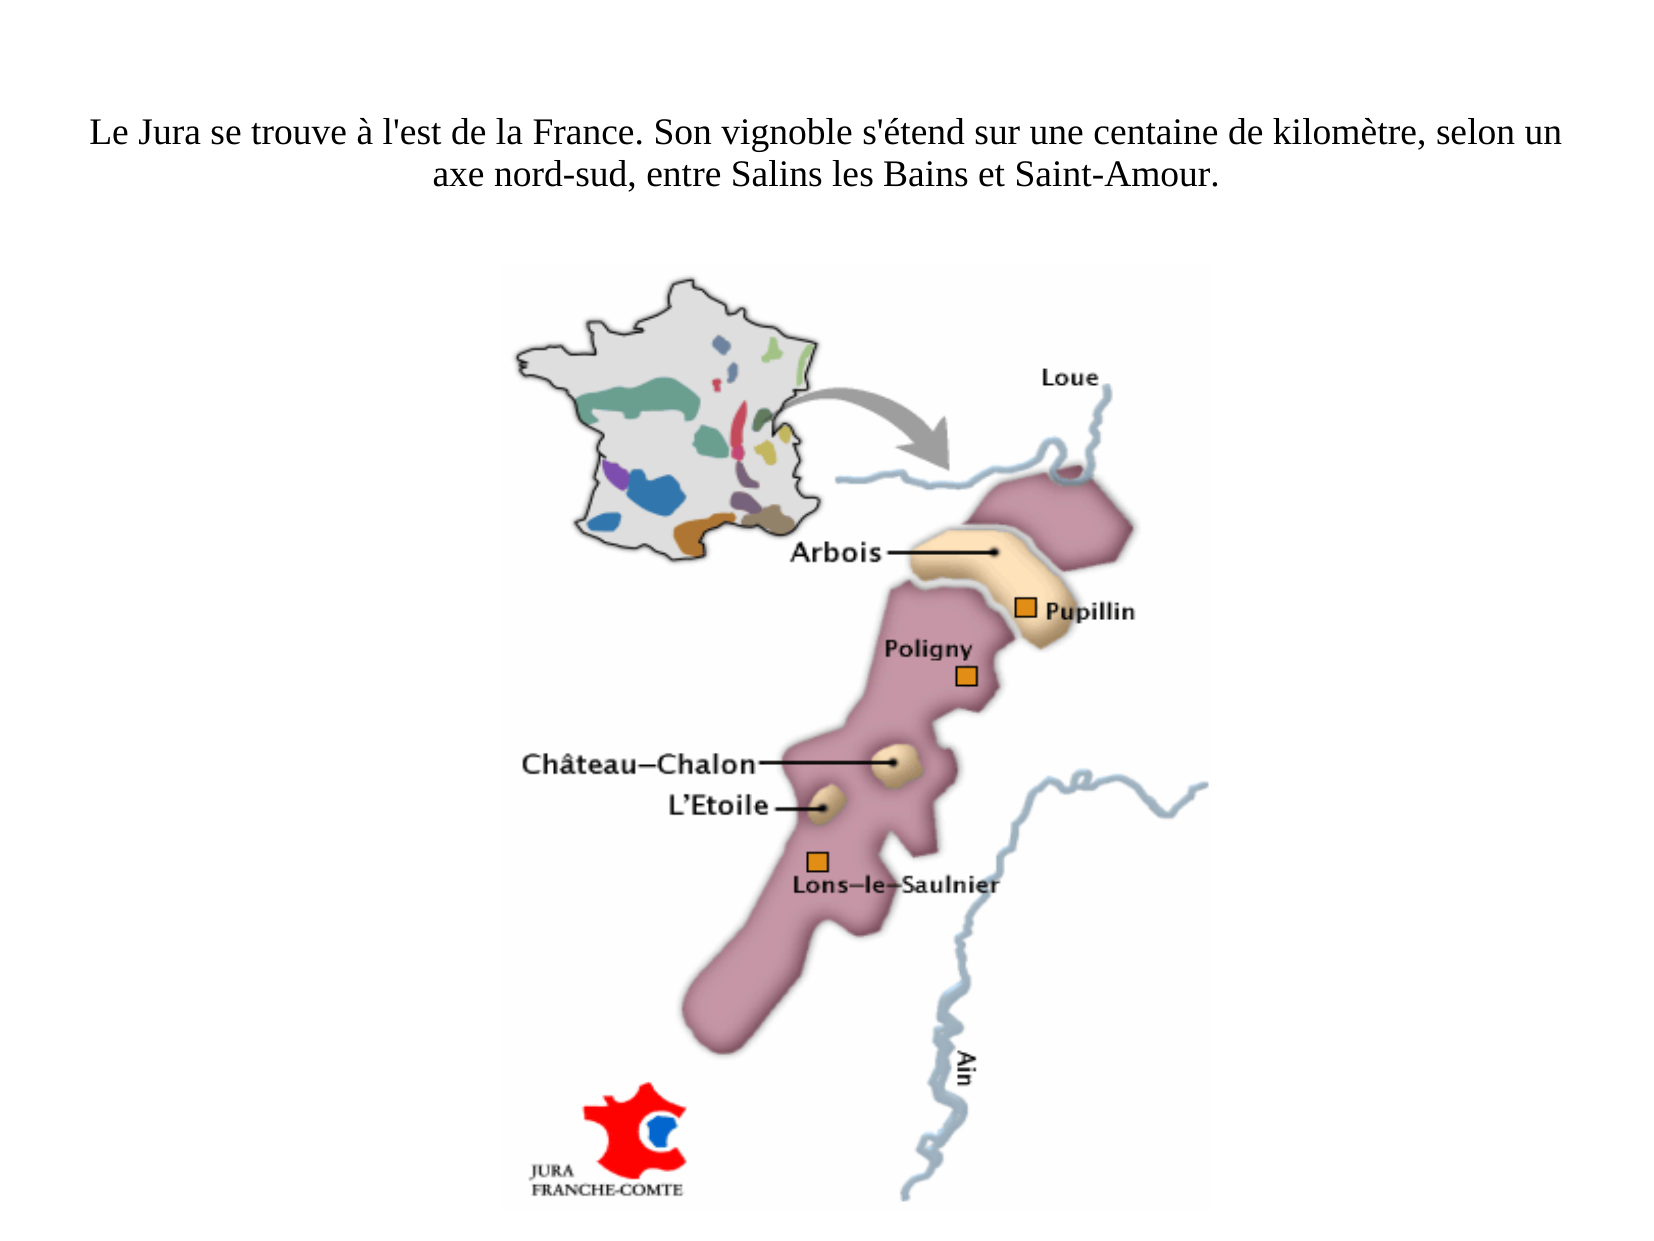

# Le Jura se trouve à l'est de la France. Son vignoble s'étend sur une centaine de kilomètre, selon un axe nord-sud, entre Salins les Bains et Saint-Amour.